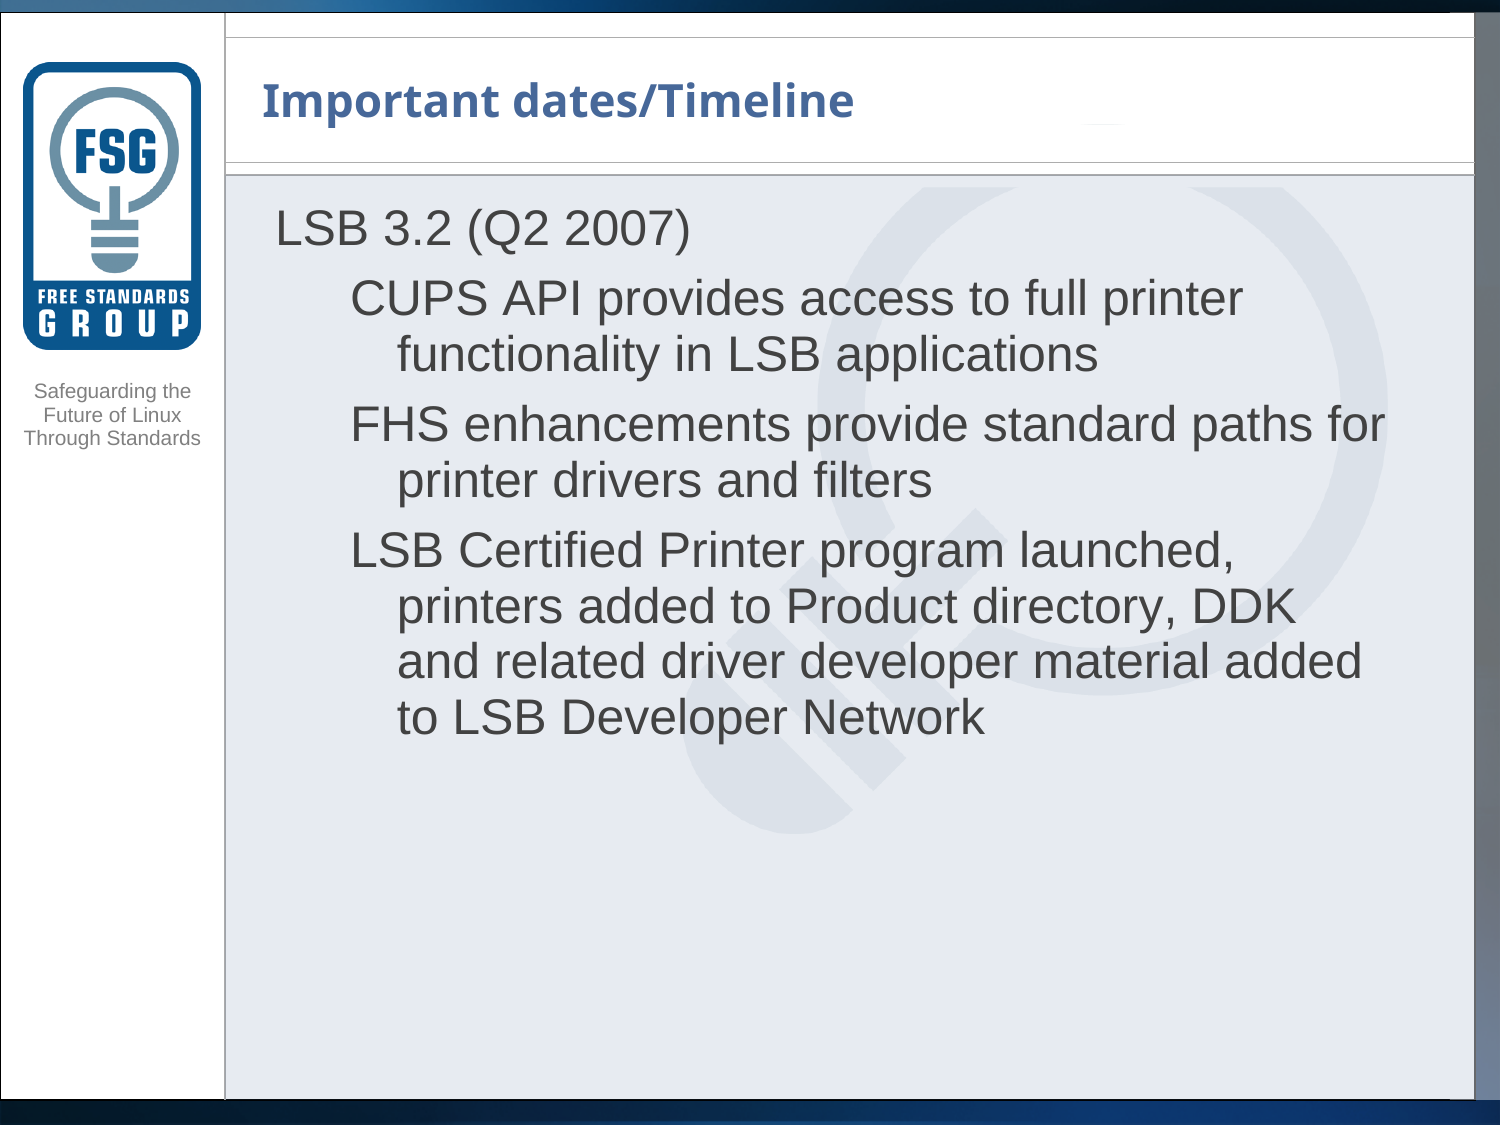

# Important dates/Timeline
LSB 3.2 (Q2 2007)
CUPS API provides access to full printer functionality in LSB applications
FHS enhancements provide standard paths for printer drivers and filters
LSB Certified Printer program launched, printers added to Product directory, DDK and related driver developer material added to LSB Developer Network